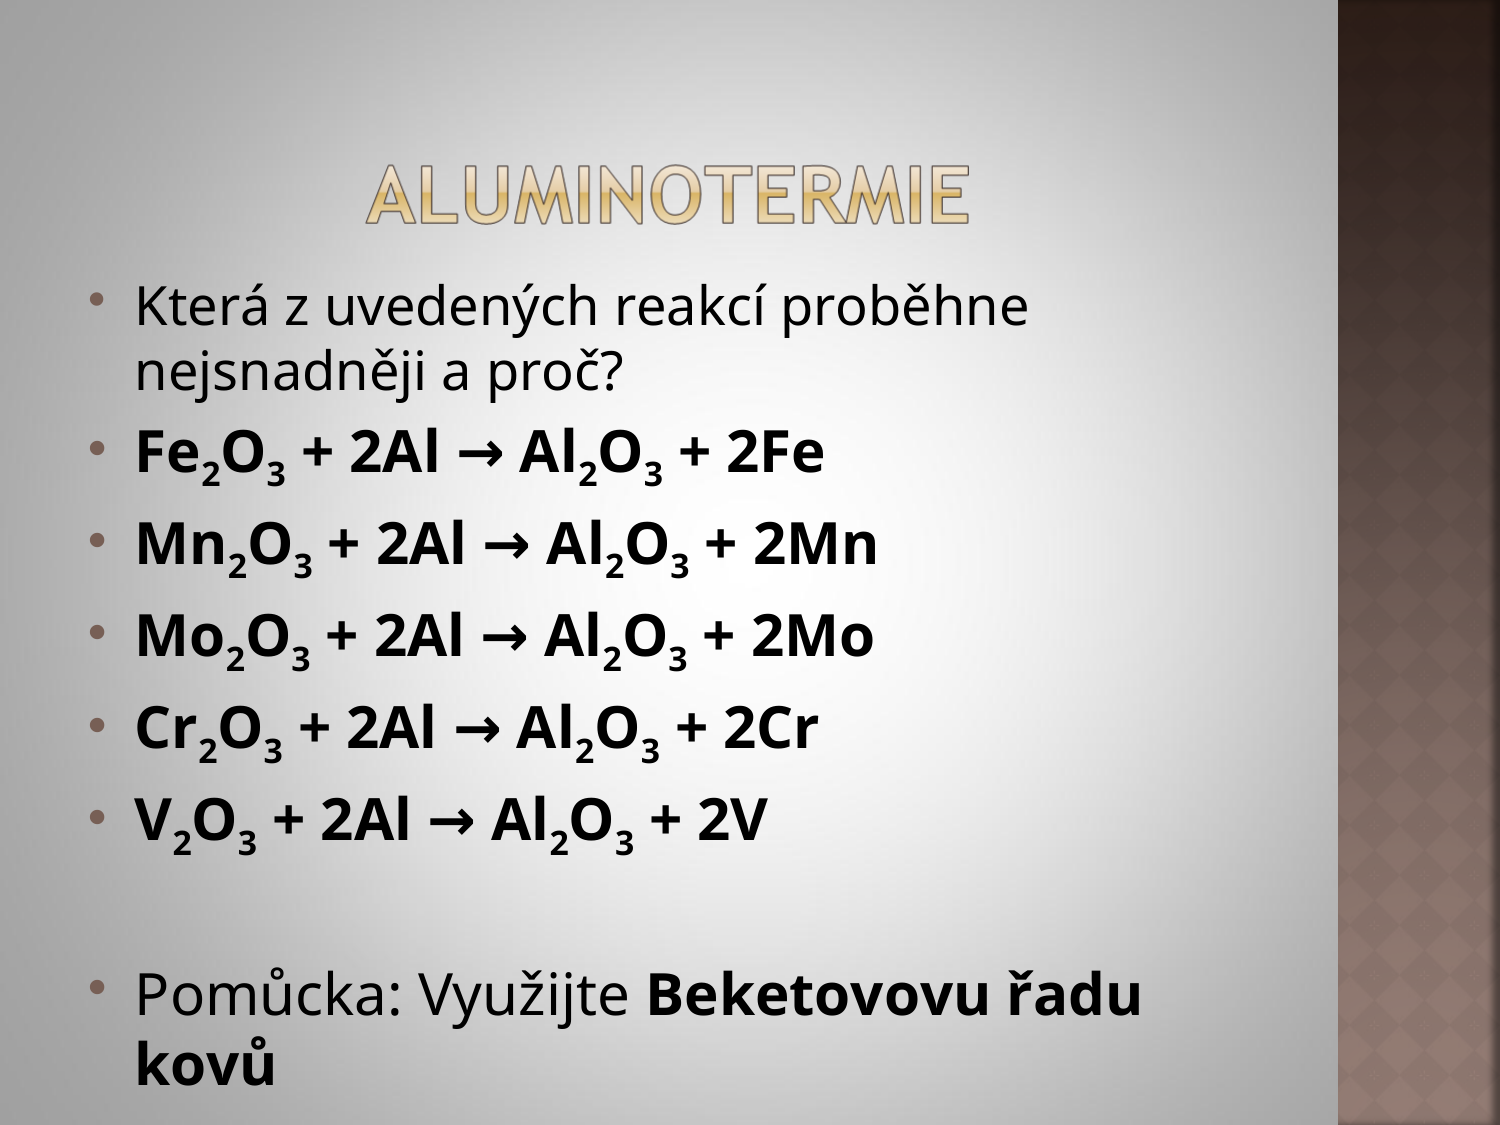

# Která z uvedených reakcí proběhne nejsnadněji a proč?
Fe2O3 + 2Al → Al2O3 + 2Fe
Mn2O3 + 2Al → Al2O3 + 2Mn
Mo2O3 + 2Al → Al2O3 + 2Mo
Cr2O3 + 2Al → Al2O3 + 2Cr
V2O3 + 2Al → Al2O3 + 2V
Pomůcka: Využijte Beketovovu řadu kovů